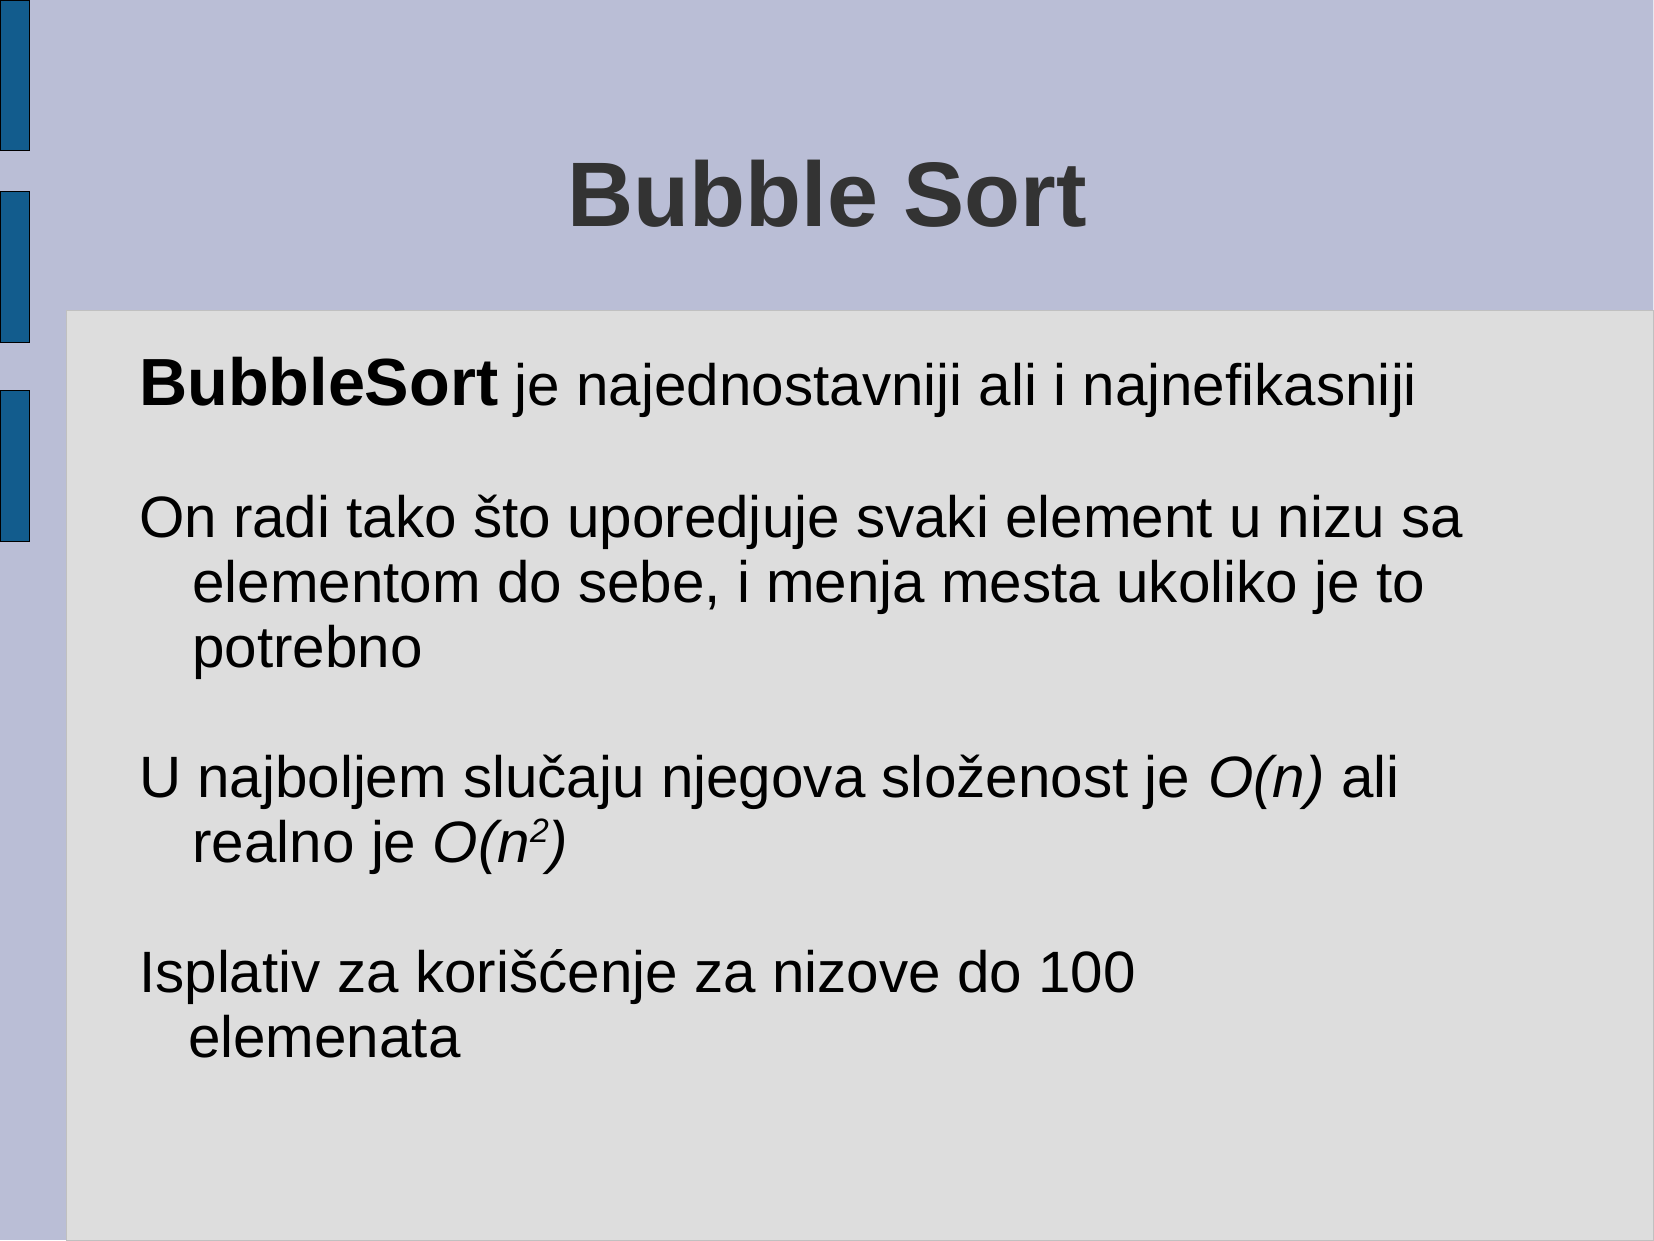

# Bubble Sort
BubbleSort je najednostavniji ali i najnefikasniji
On radi tako što uporedjuje svaki element u nizu sa elementom do sebe, i menja mesta ukoliko je to potrebno
U najboljem slučaju njegova složenost je O(n) ali realno je O(n2)
Isplativ za korišćenje za nizove do 100
 elemenata